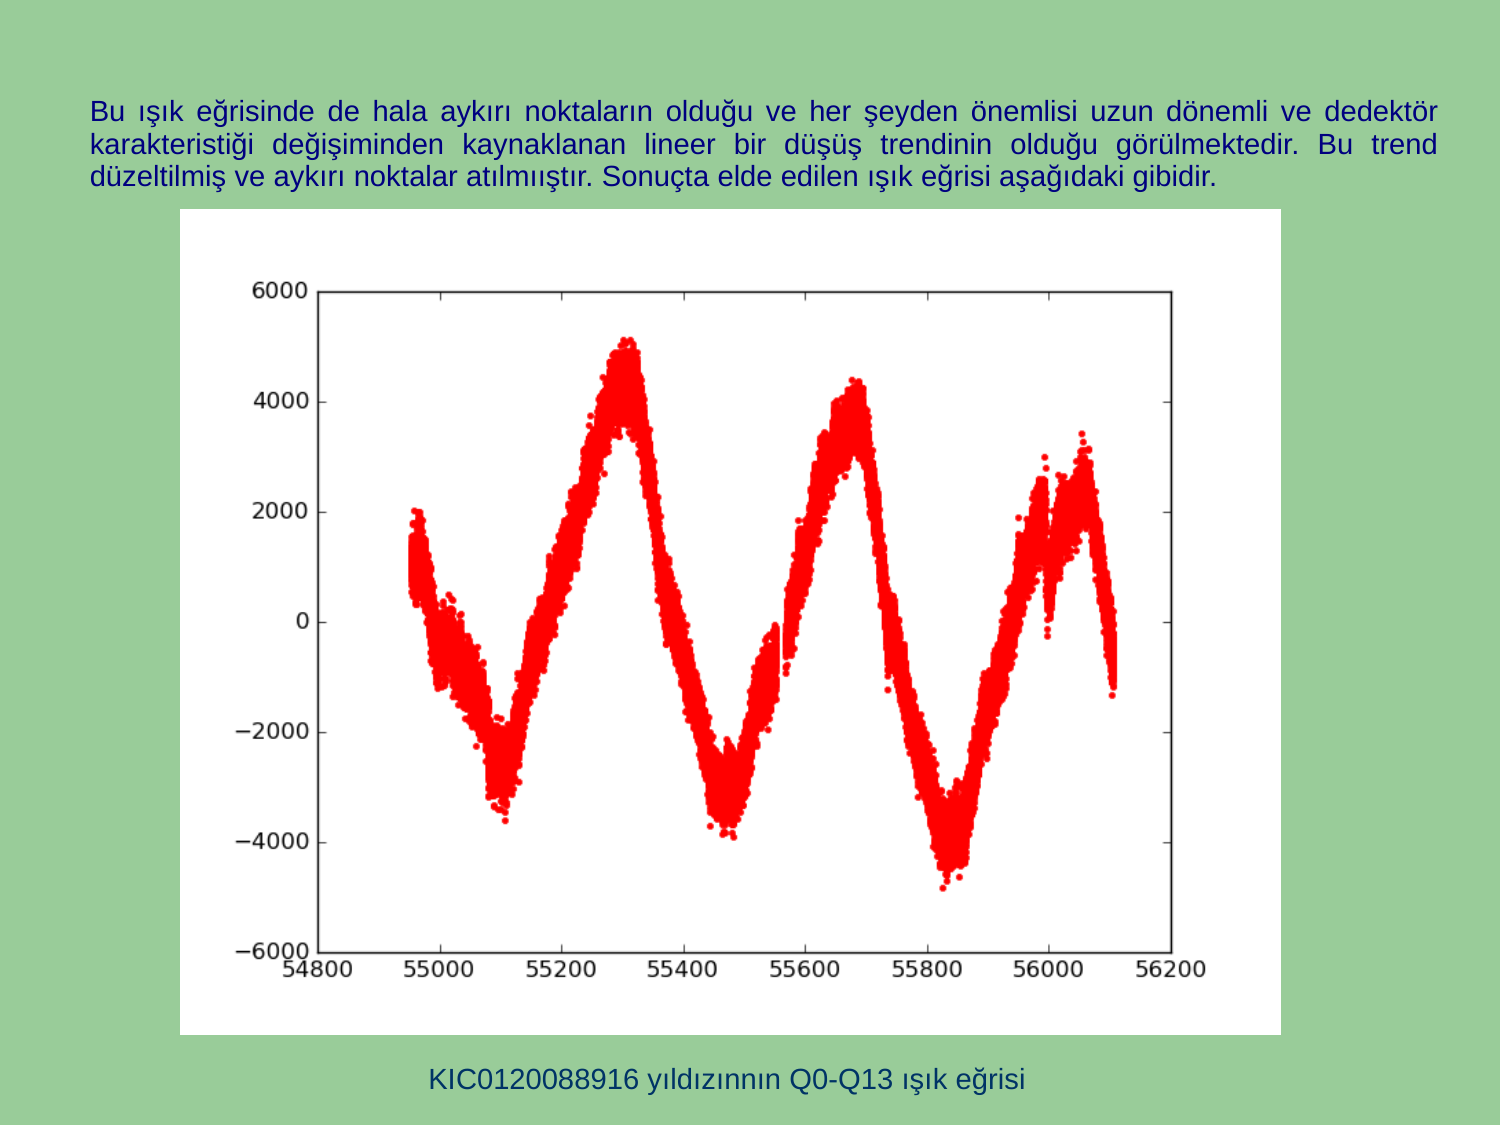

Bu ışık eğrisinde de hala aykırı noktaların olduğu ve her şeyden önemlisi uzun dönemli ve dedektör karakteristiği değişiminden kaynaklanan lineer bir düşüş trendinin olduğu görülmektedir. Bu trend düzeltilmiş ve aykırı noktalar atılmııştır. Sonuçta elde edilen ışık eğrisi aşağıdaki gibidir.
KIC0120088916 yıldızınnın Q0-Q13 ışık eğrisi